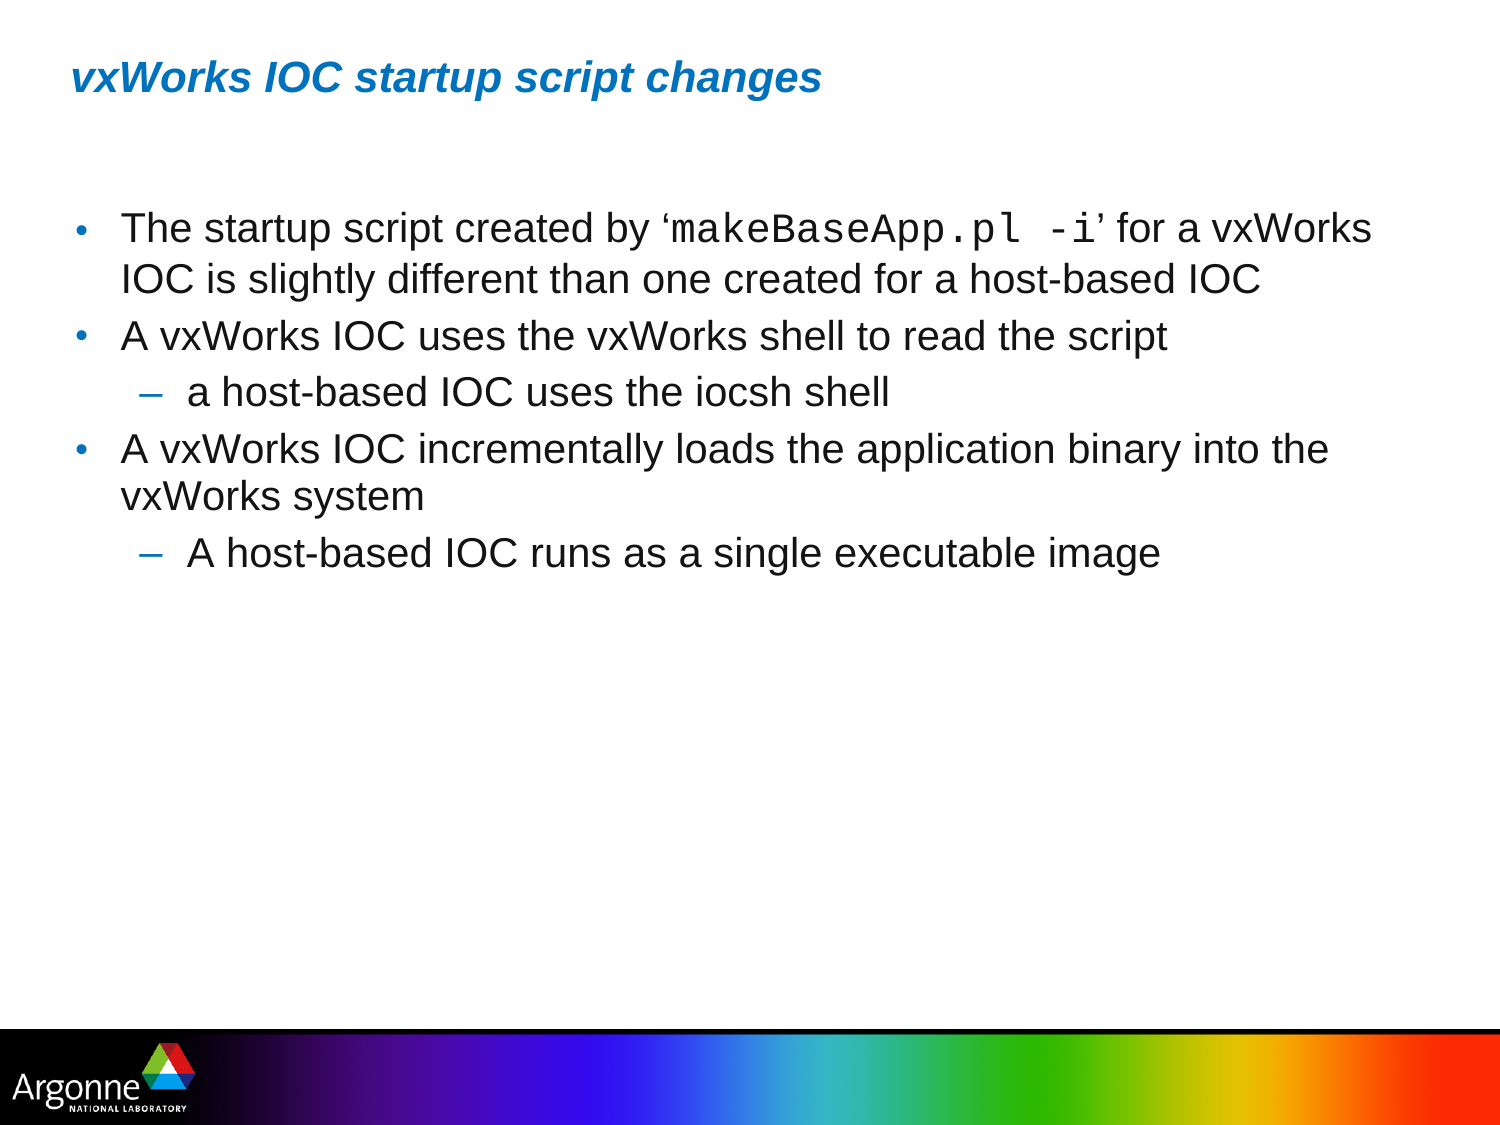

# vxWorks IOC startup script changes
The startup script created by ‘makeBaseApp.pl -i’ for a vxWorks IOC is slightly different than one created for a host-based IOC
A vxWorks IOC uses the vxWorks shell to read the script
a host-based IOC uses the iocsh shell
A vxWorks IOC incrementally loads the application binary into the vxWorks system
A host-based IOC runs as a single executable image